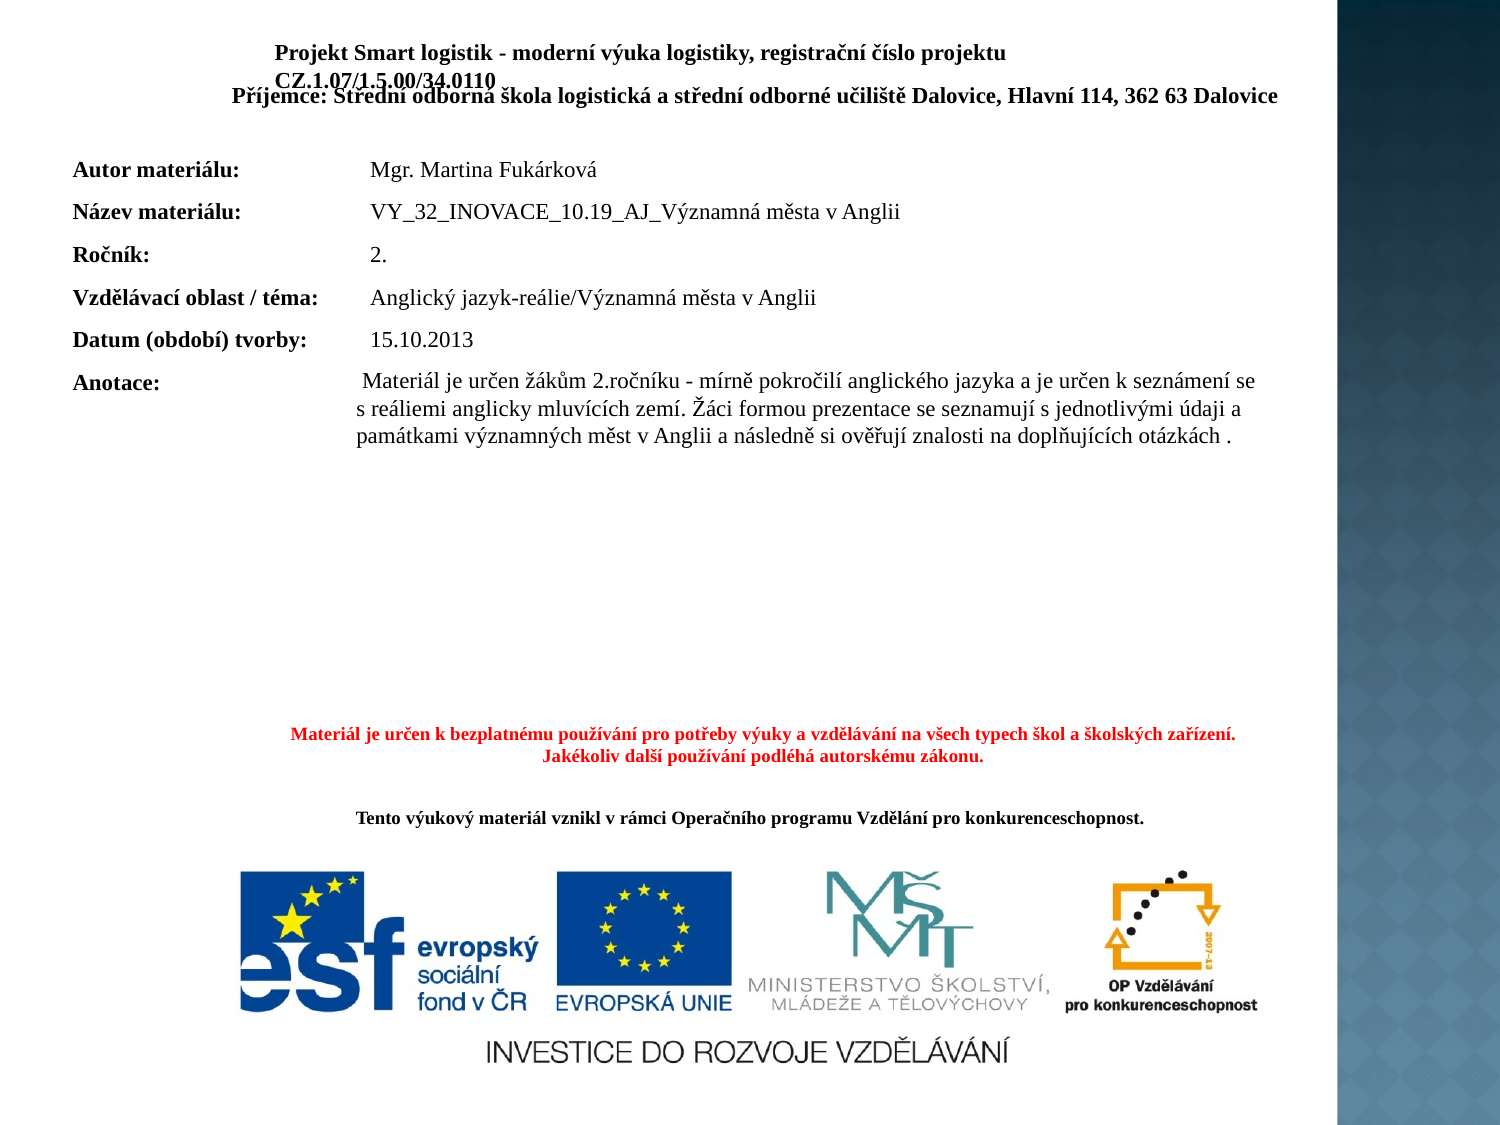

Projekt Smart logistik - moderní výuka logistiky, registrační číslo projektu CZ.1.07/1.5.00/34.0110
Příjemce: Střední odborná škola logistická a střední odborné učiliště Dalovice, Hlavní 114, 362 63 Dalovice
Autor materiálu:
Mgr. Martina Fukárková
Název materiálu:
VY_32_INOVACE_10.19_AJ_Významná města v Anglii
Ročník:
2.
Vzdělávací oblast / téma:
Anglický jazyk-reálie/Významná města v Anglii
Datum (období) tvorby:
15.10.2013
 Materiál je určen žákům 2.ročníku - mírně pokročilí anglického jazyka a je určen k seznámení se s reáliemi anglicky mluvících zemí. Žáci formou prezentace se seznamují s jednotlivými údaji a památkami významných měst v Anglii a následně si ověřují znalosti na doplňujících otázkách .
Anotace:
Materiál je určen k bezplatnému používání pro potřeby výuky a vzdělávání na všech typech škol a školských zařízení.
Jakékoliv další používání podléhá autorskému zákonu.
Tento výukový materiál vznikl v rámci Operačního programu Vzdělání pro konkurenceschopnost.